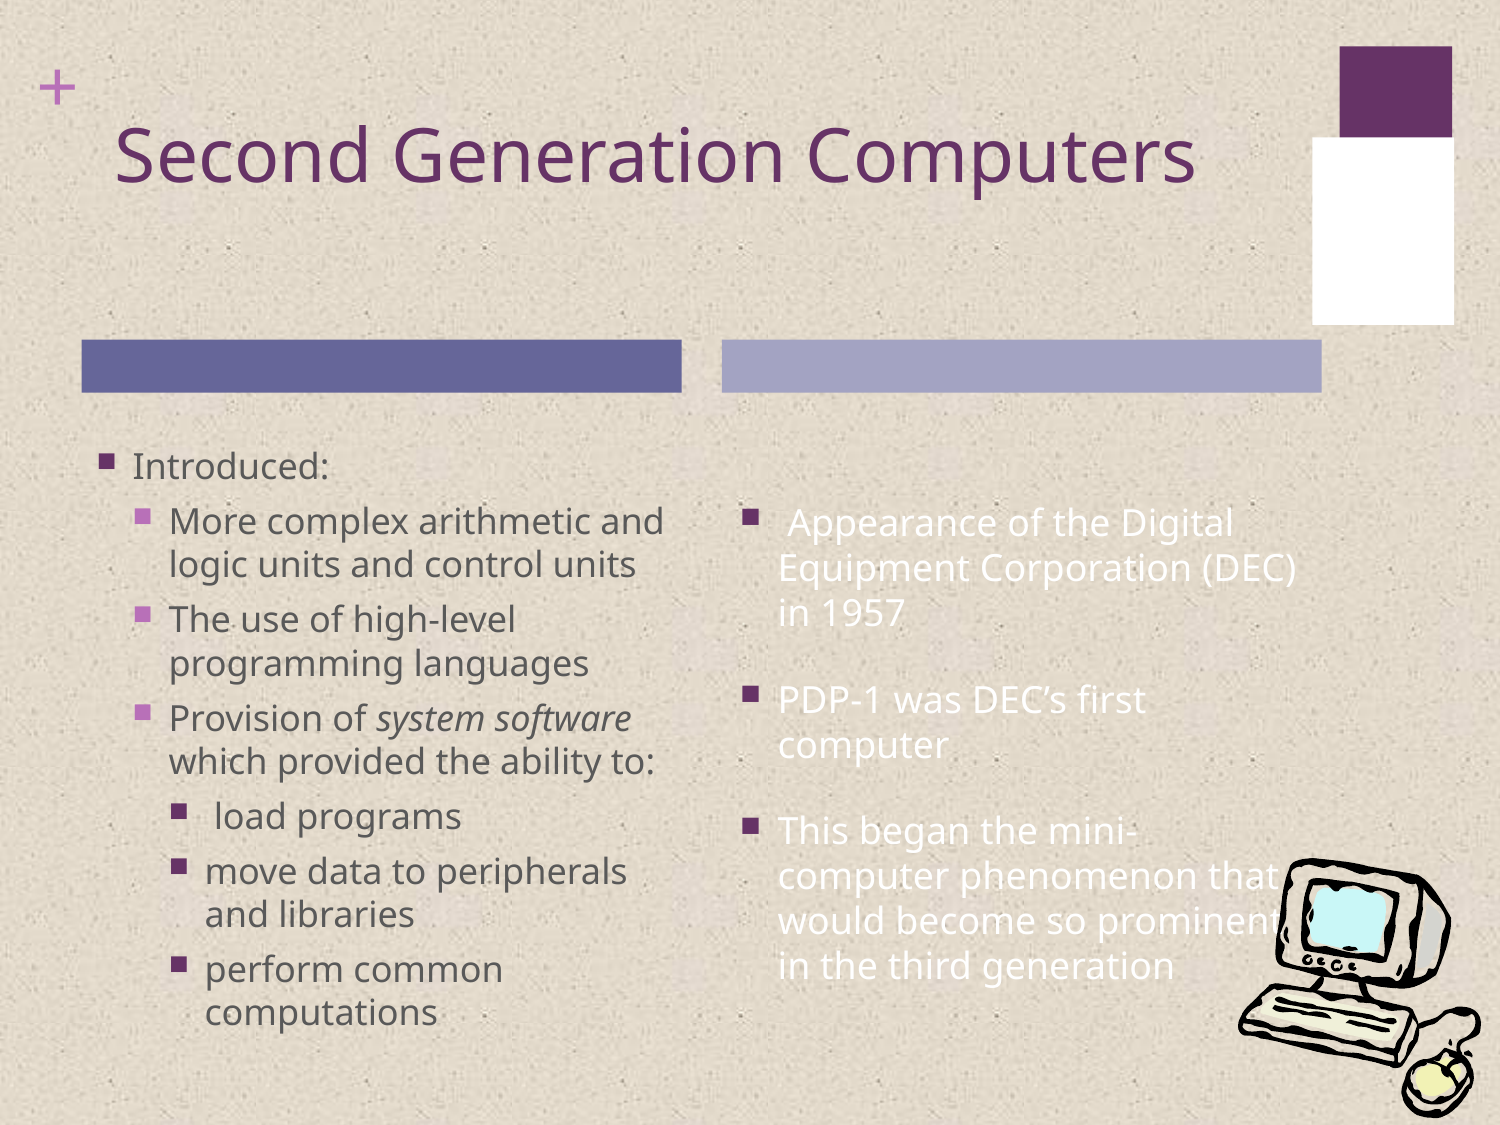

# Second Generation Computers
Introduced:
More complex arithmetic and logic units and control units
The use of high-level programming languages
Provision of system software which provided the ability to:
 load programs
move data to peripherals and libraries
perform common computations
 Appearance of the Digital Equipment Corporation (DEC) in 1957
PDP-1 was DEC’s first computer
This began the mini-computer phenomenon that would become so prominent in the third generation